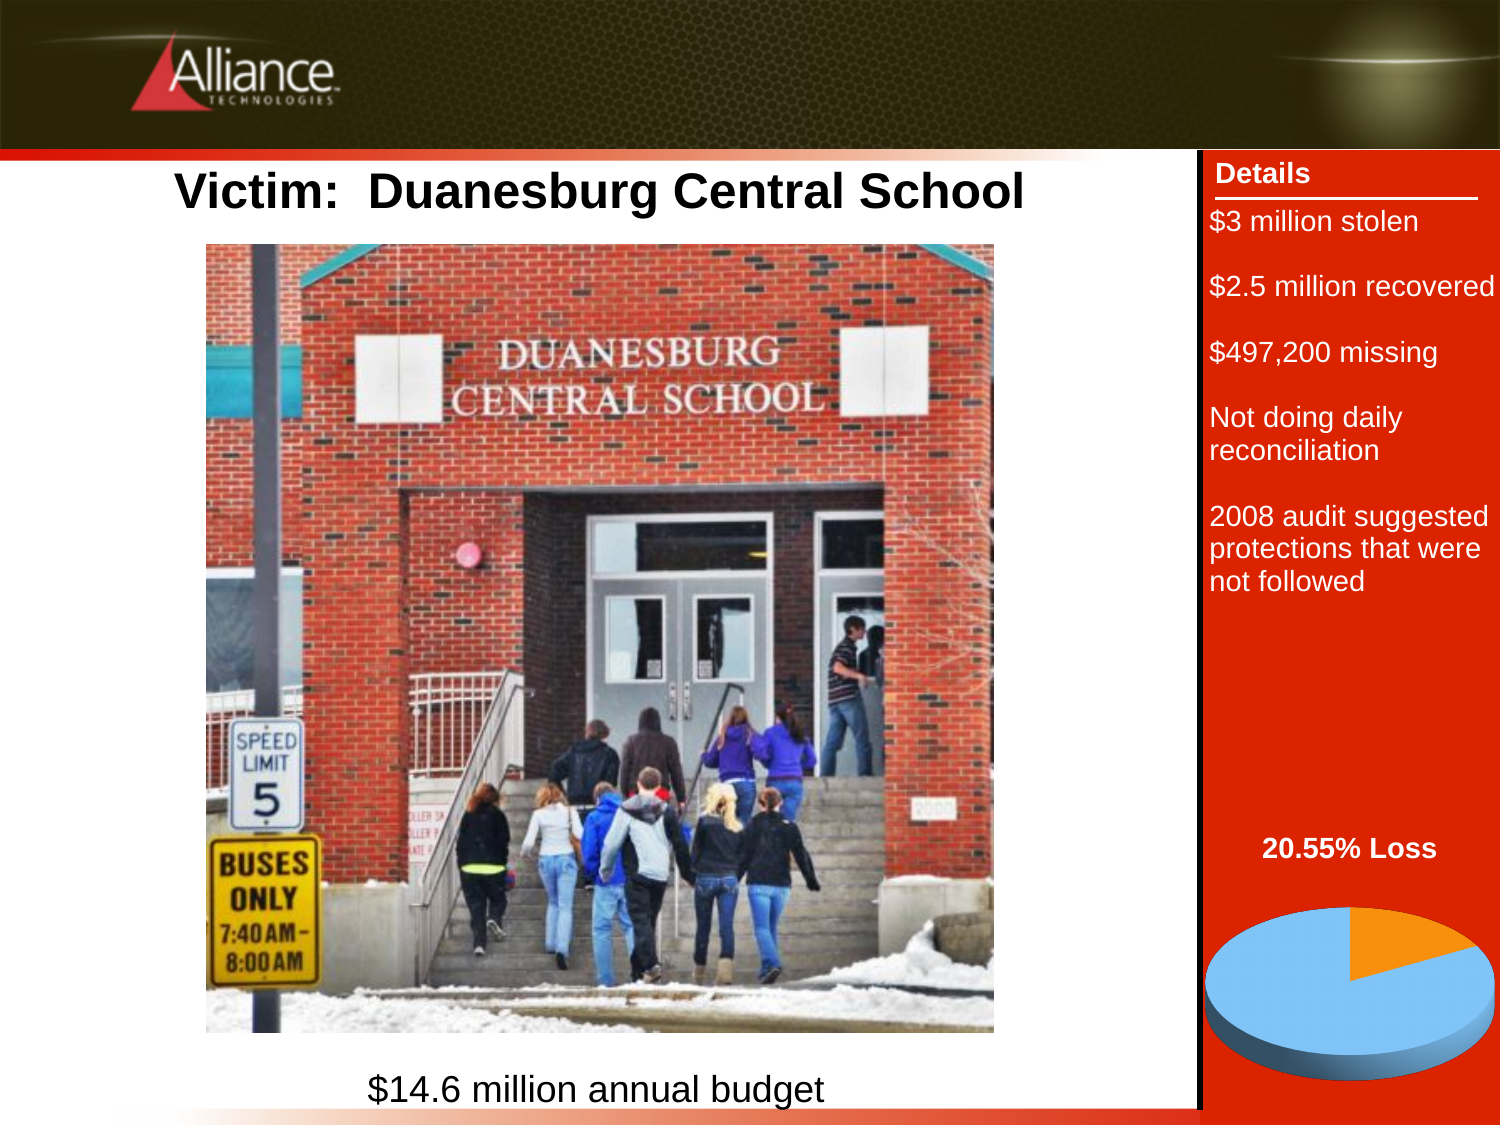

Details
Victim: Duanesburg Central School
$3 million stolen
$2.5 million recovered
$497,200 missing
Not doing daily reconciliation
2008 audit suggested protections that were not followed
20.55% Loss
[unsupported chart]
$14.6 million annual budget